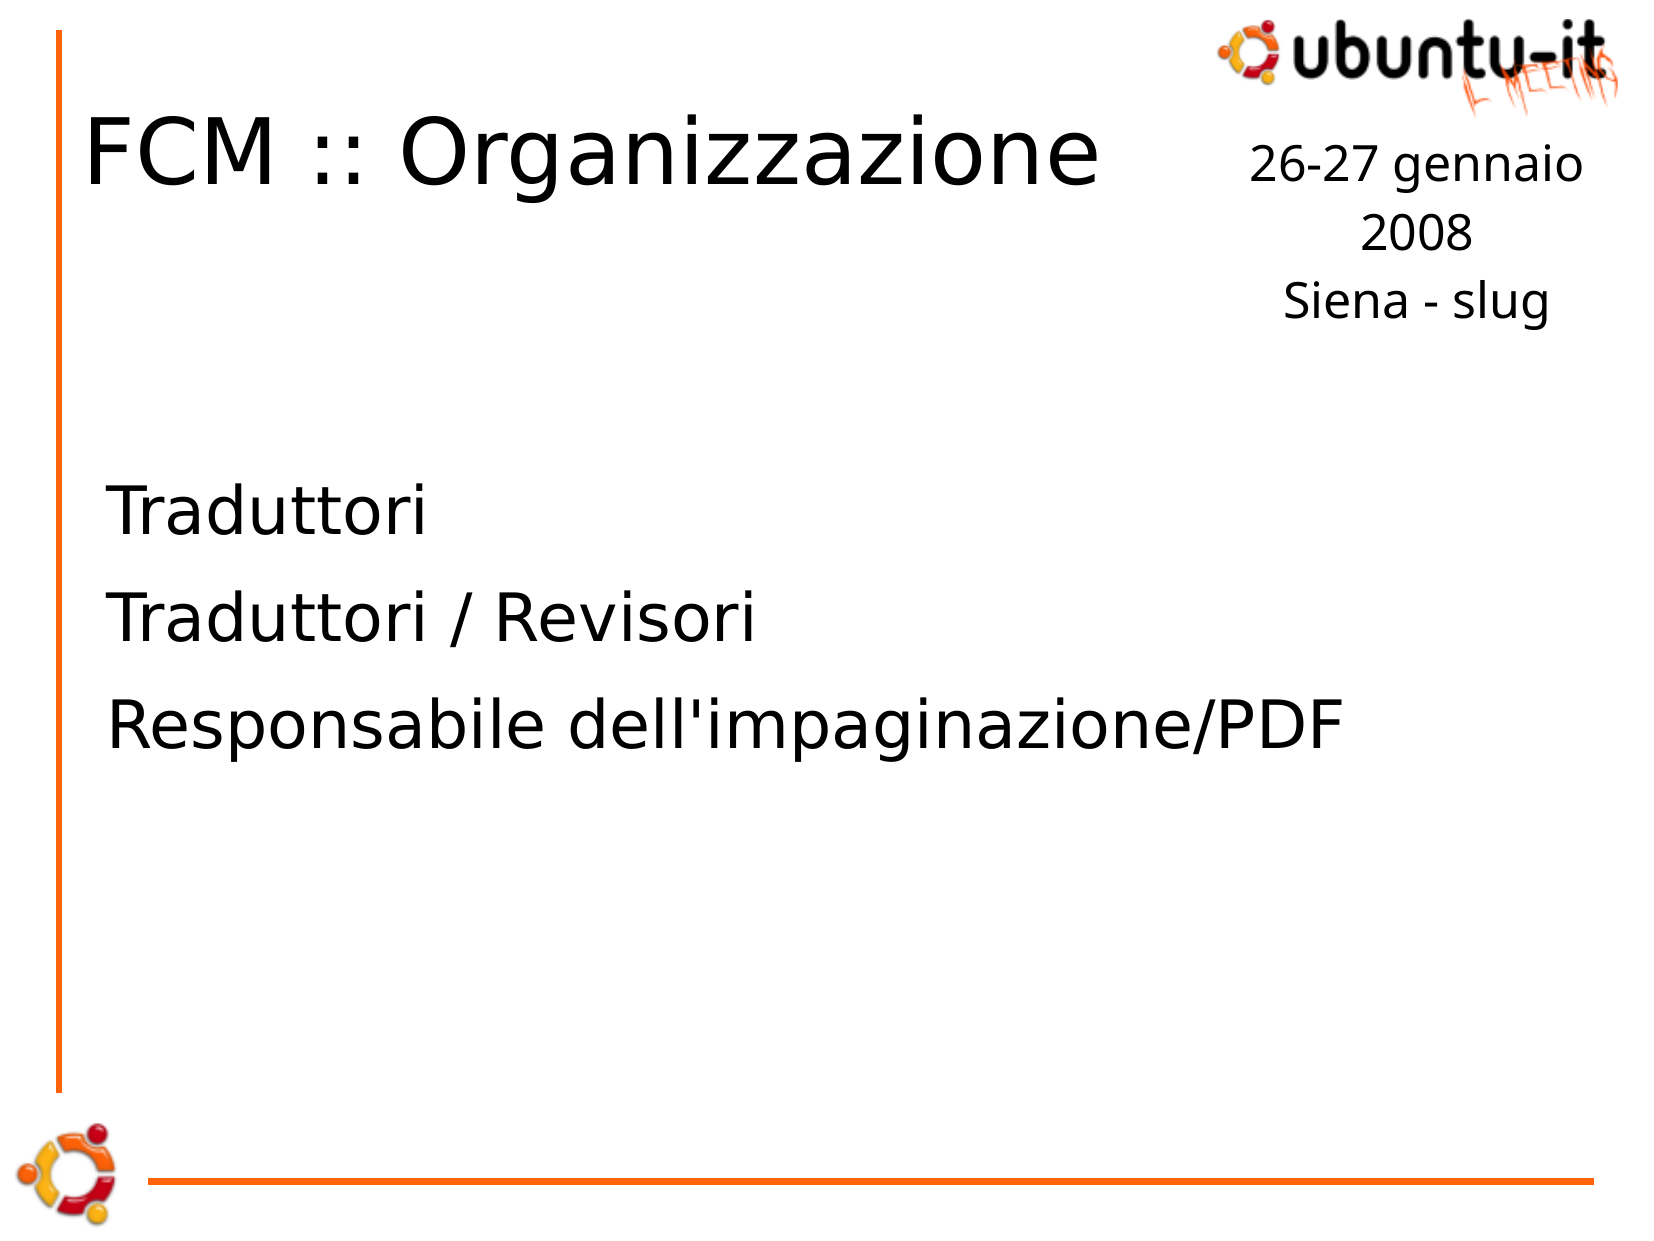

# FCM :: Organizzazione
Traduttori
Traduttori / Revisori
Responsabile dell'impaginazione/PDF